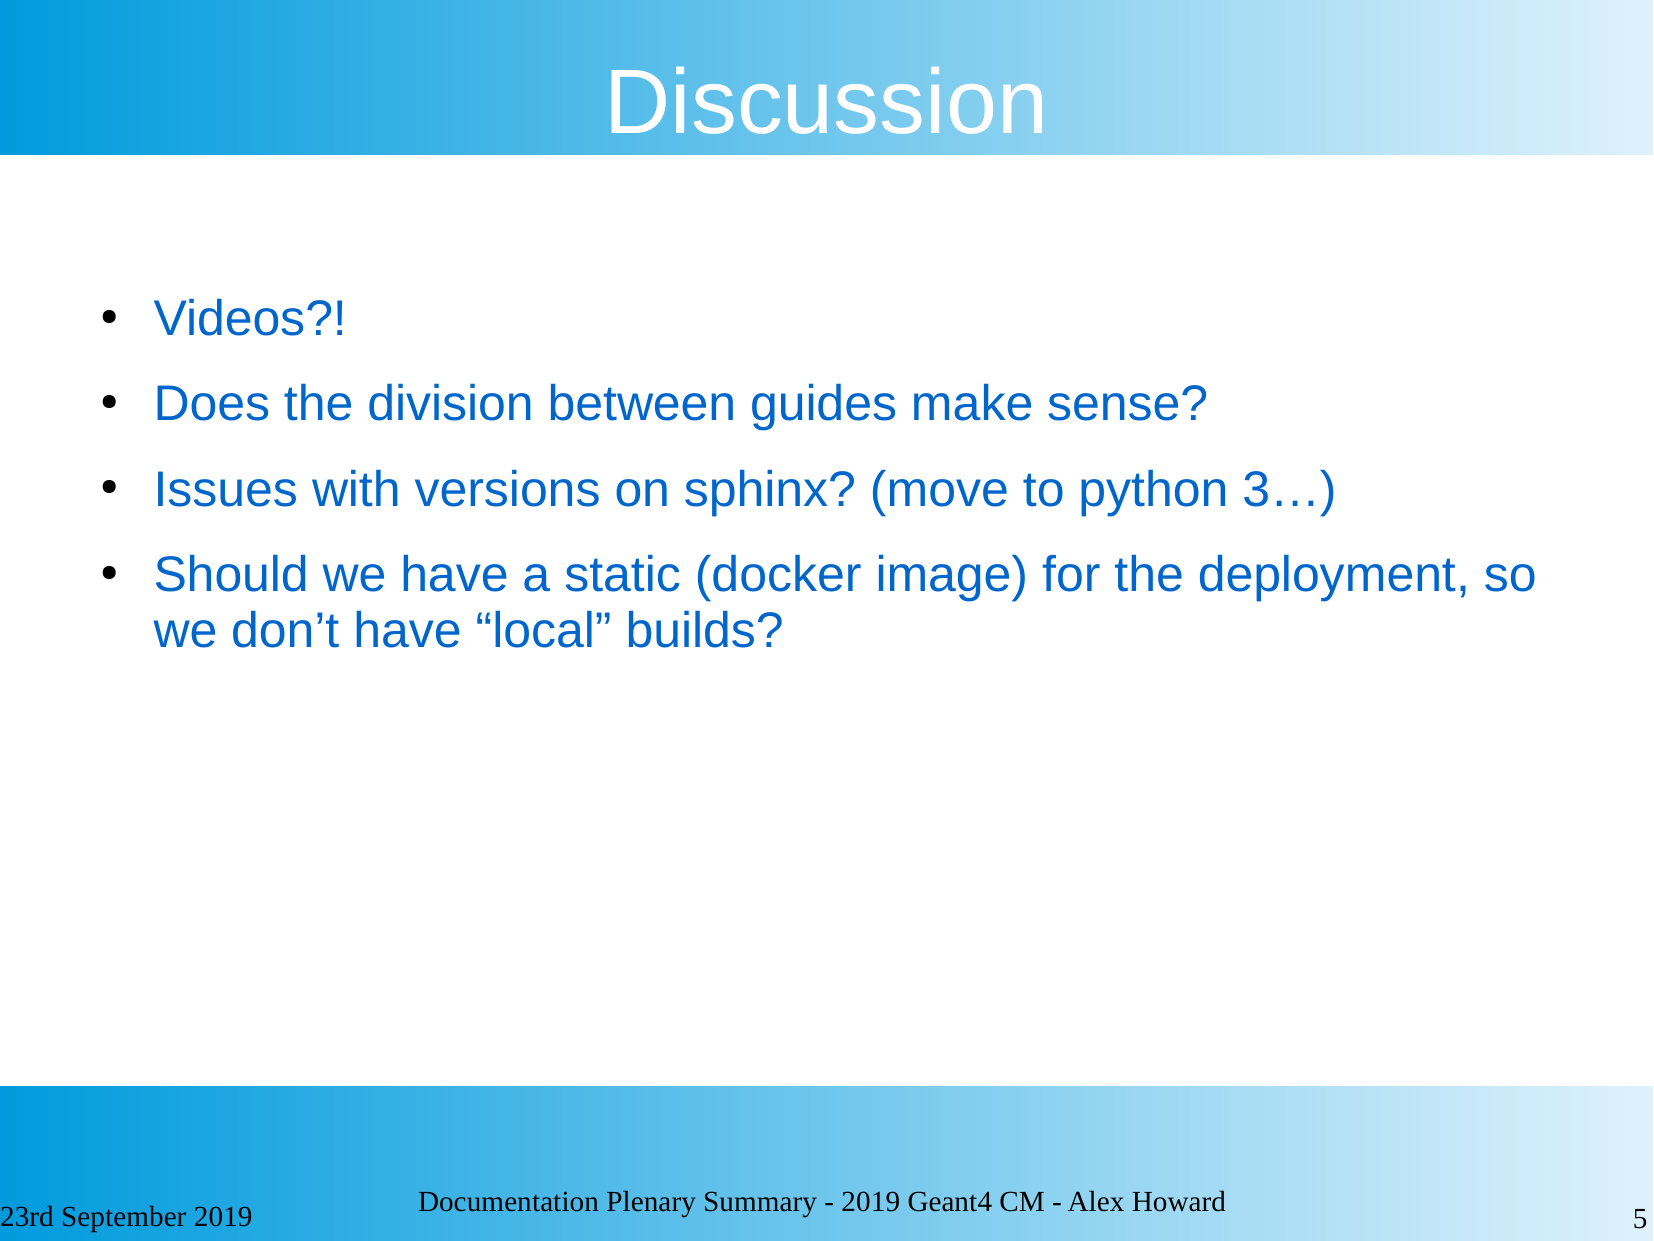

# Discussion
Videos?!
Does the division between guides make sense?
Issues with versions on sphinx? (move to python 3…)
Should we have a static (docker image) for the deployment, so we don’t have “local” builds?
Documentation Plenary Summary - 2019 Geant4 CM - Alex Howard
23rd September 2019
5